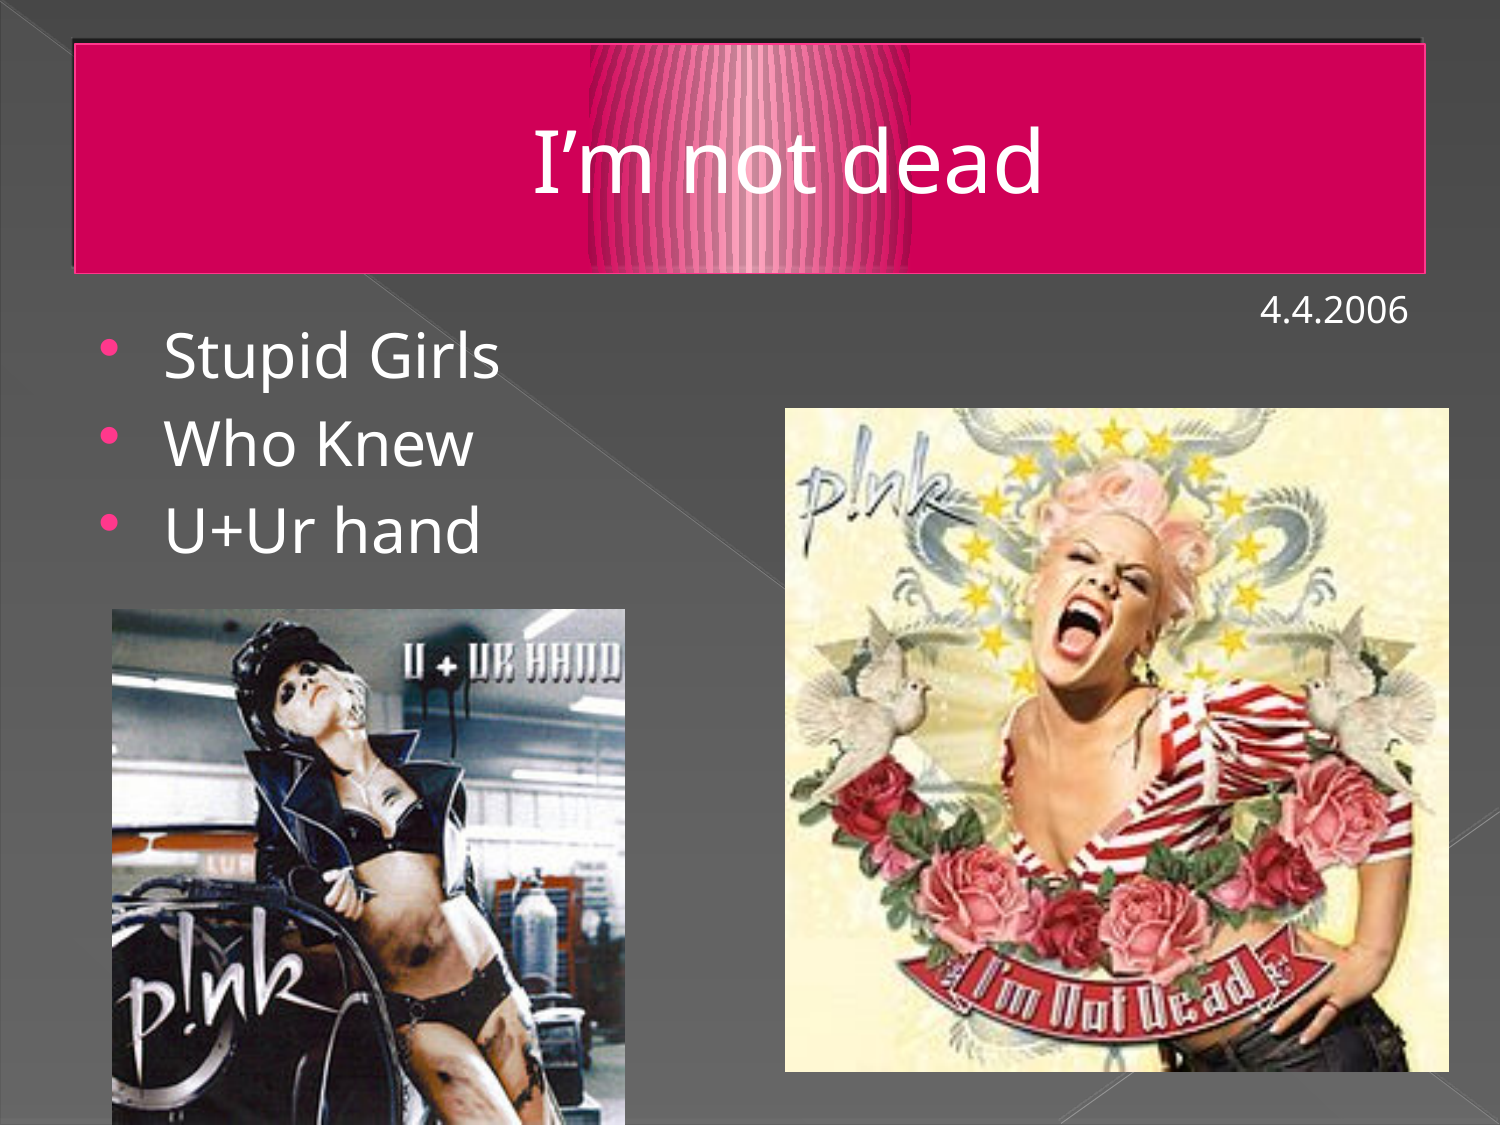

# I’m not dead
4.4.2006
Stupid Girls
Who Knew
U+Ur hand